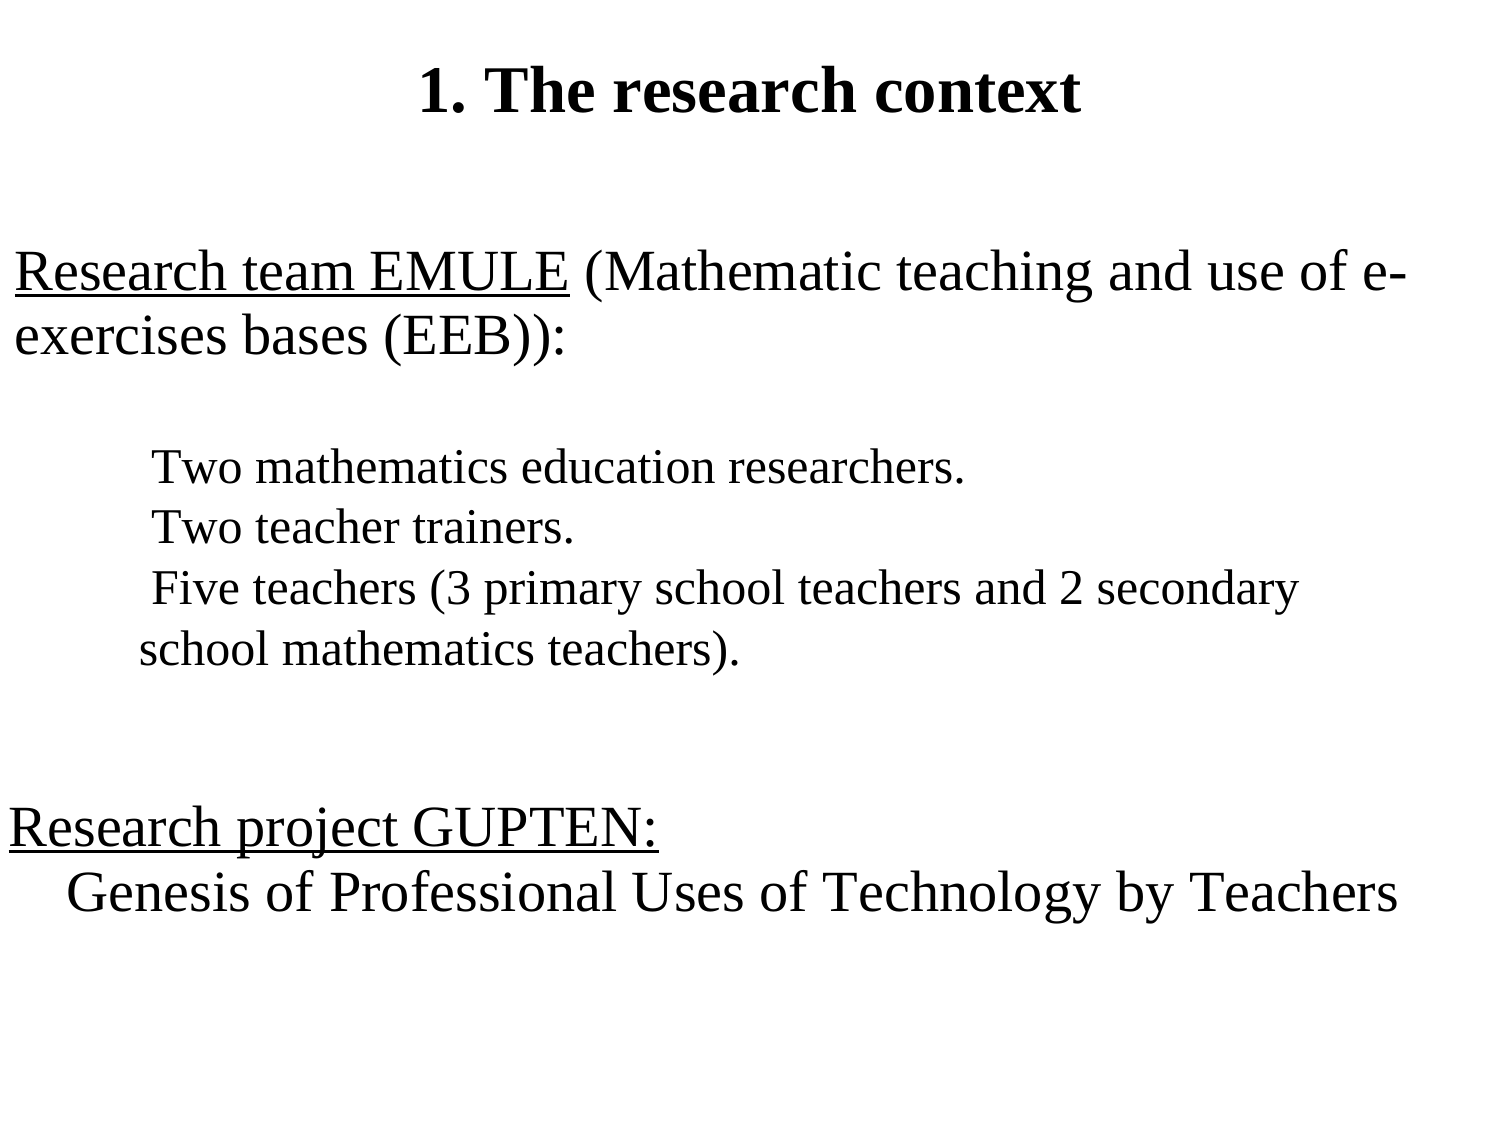

# 1. The research context
Research team EMULE (Mathematic teaching and use of e-exercises bases (EEB)):
 Two mathematics education researchers.
 Two teacher trainers.
 Five teachers (3 primary school teachers and 2 secondary school mathematics teachers).
Research project GUPTEN:
 Genesis of Professional Uses of Technology by Teachers